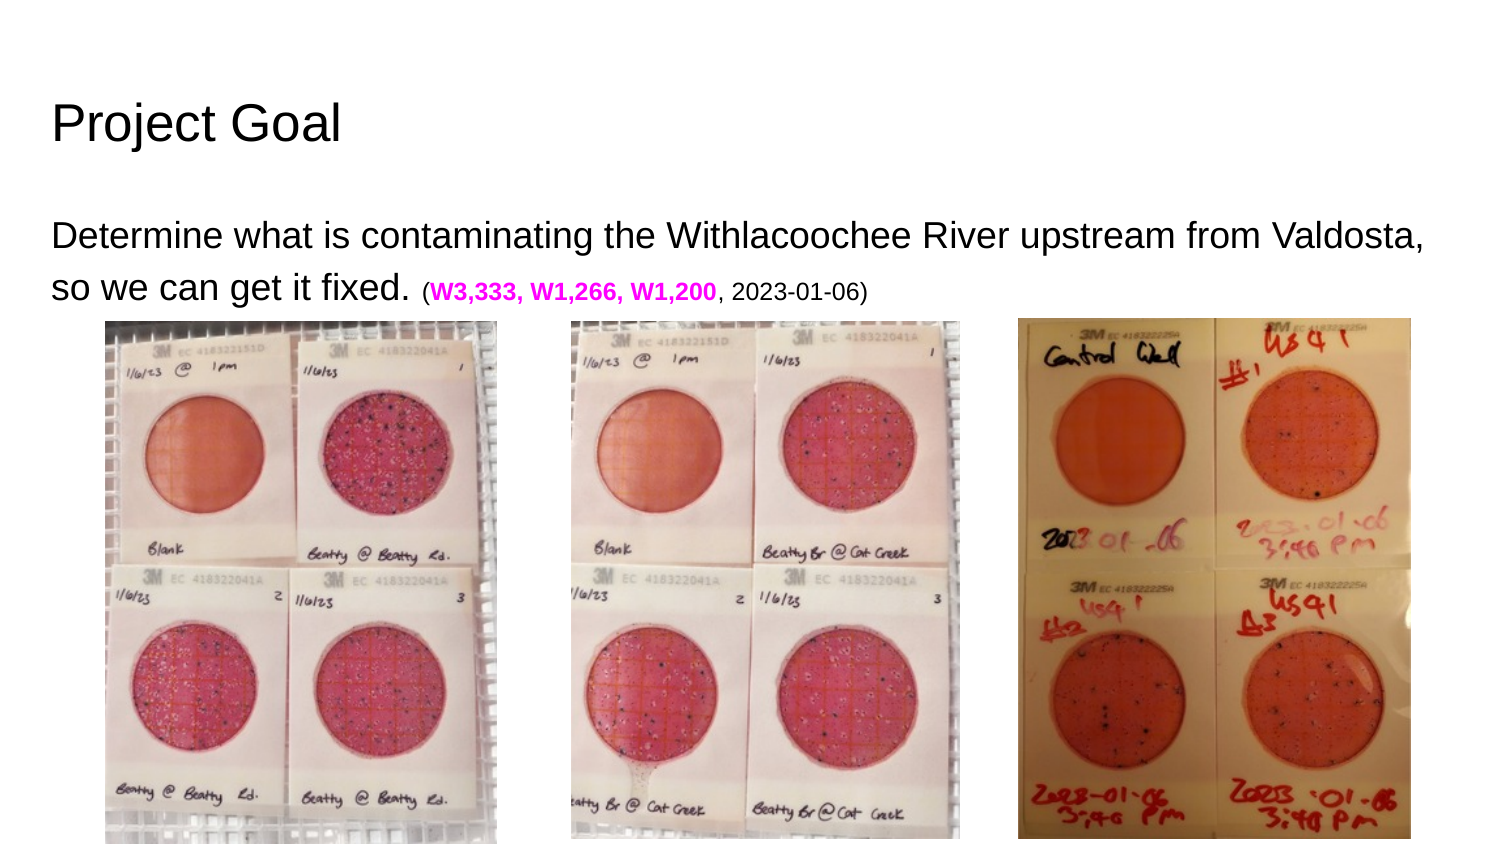

# Project Goal
Determine what is contaminating the Withlacoochee River upstream from Valdosta, so we can get it fixed. (W3,333, W1,266, W1,200, 2023-01-06)